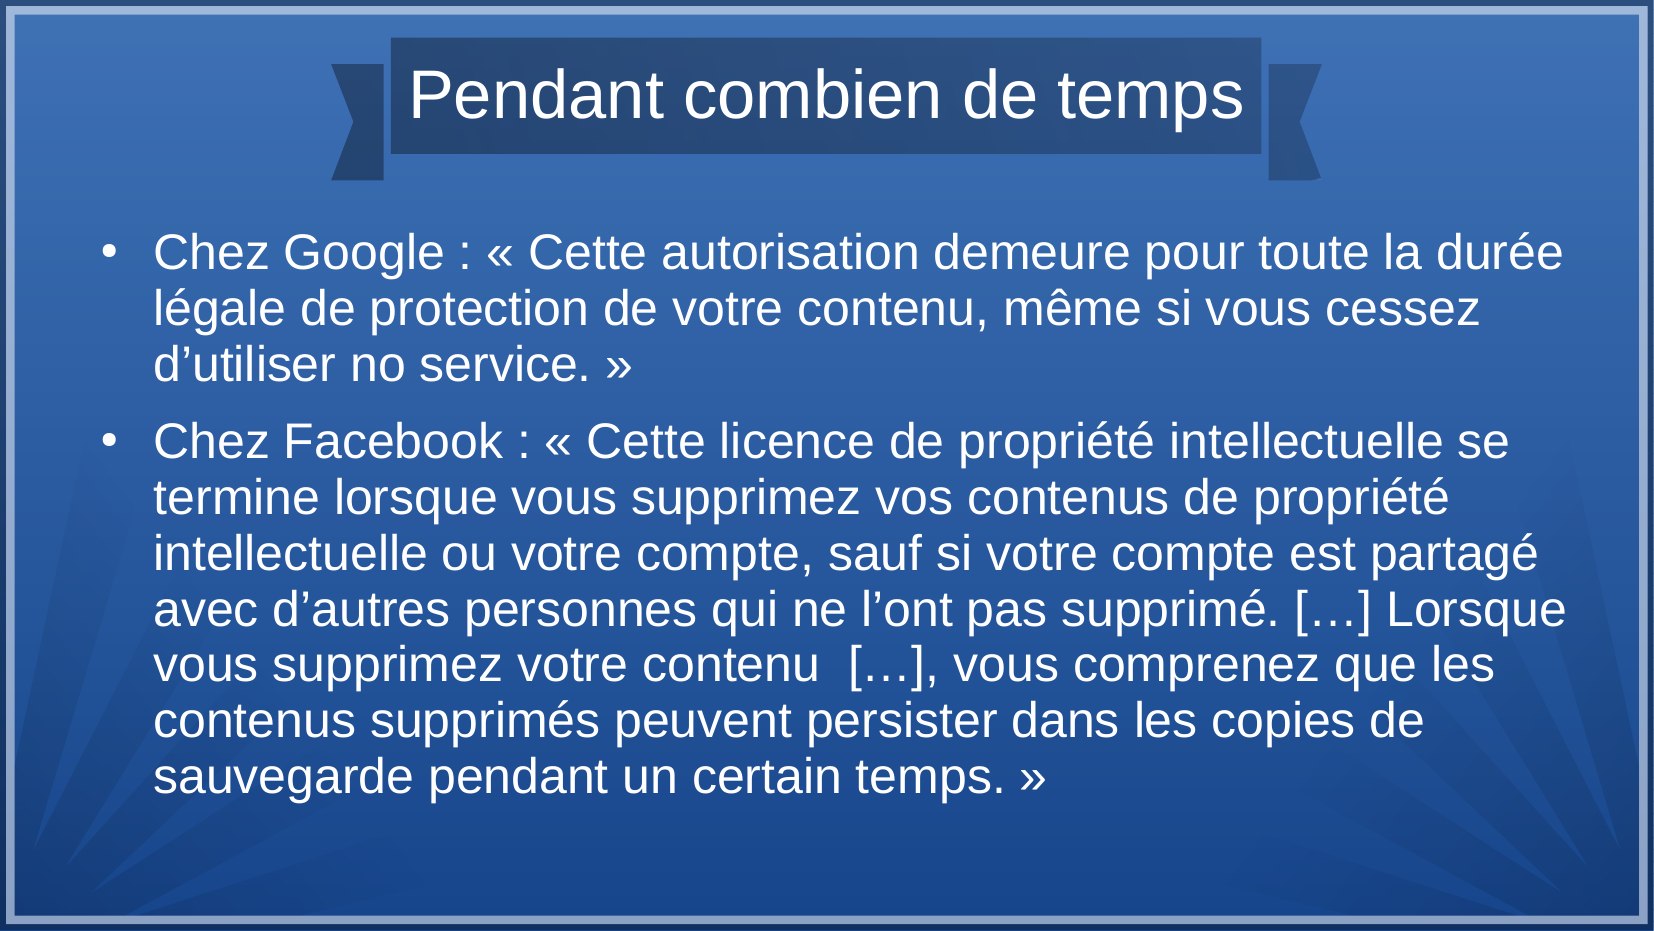

# Pendant combien de temps
Chez Google : « Cette autorisation demeure pour toute la durée légale de protection de votre contenu, même si vous cessez d’utiliser no service. »
Chez Facebook : « Cette licence de propriété intellectuelle se termine lorsque vous supprimez vos contenus de propriété intellectuelle ou votre compte, sauf si votre compte est partagé avec d’autres personnes qui ne l’ont pas supprimé. […] Lorsque vous supprimez votre contenu […], vous comprenez que les contenus supprimés peuvent persister dans les copies de sauvegarde pendant un certain temps. »